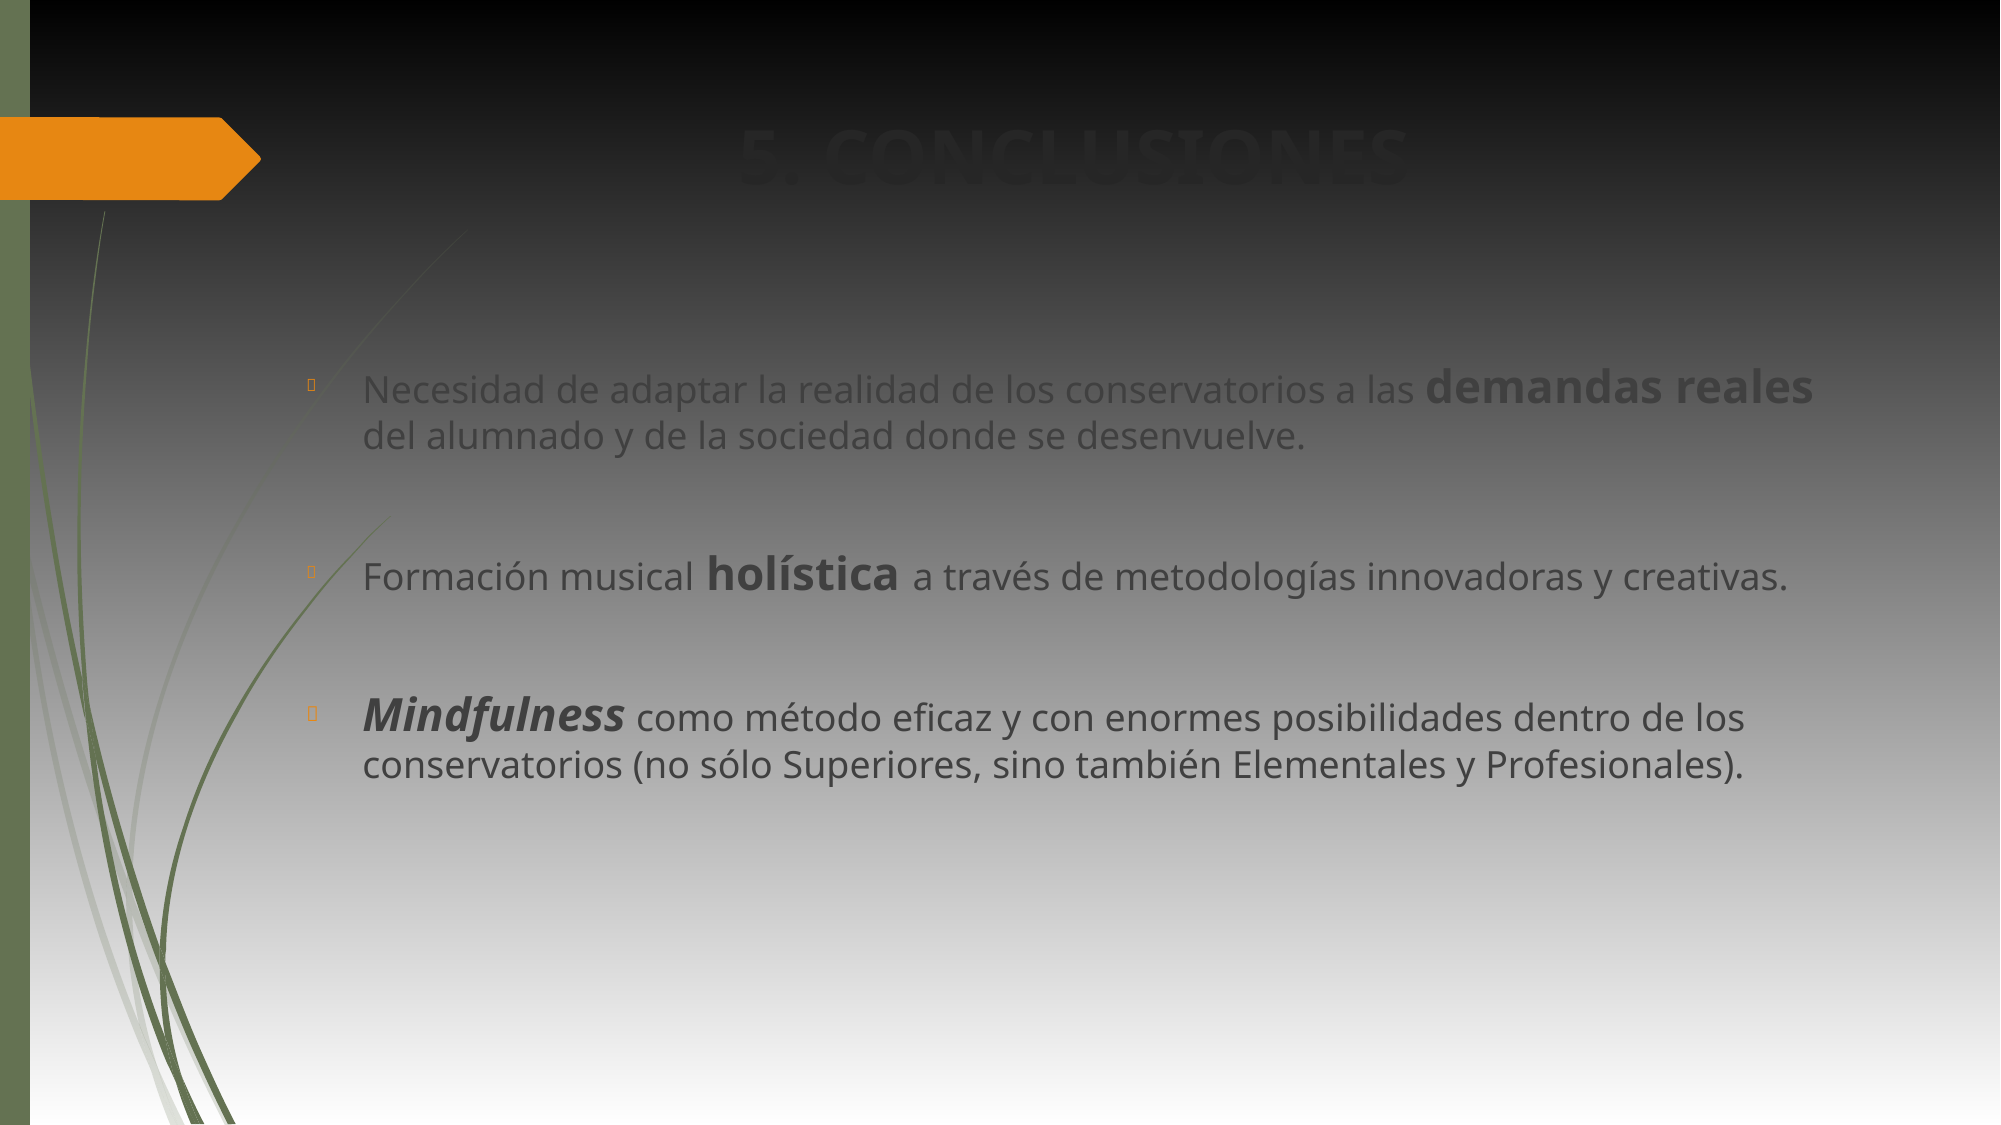

# 5. CONCLUSIONES
Necesidad de adaptar la realidad de los conservatorios a las demandas reales del alumnado y de la sociedad donde se desenvuelve.
Formación musical holística a través de metodologías innovadoras y creativas.
Mindfulness como método eficaz y con enormes posibilidades dentro de los conservatorios (no sólo Superiores, sino también Elementales y Profesionales).